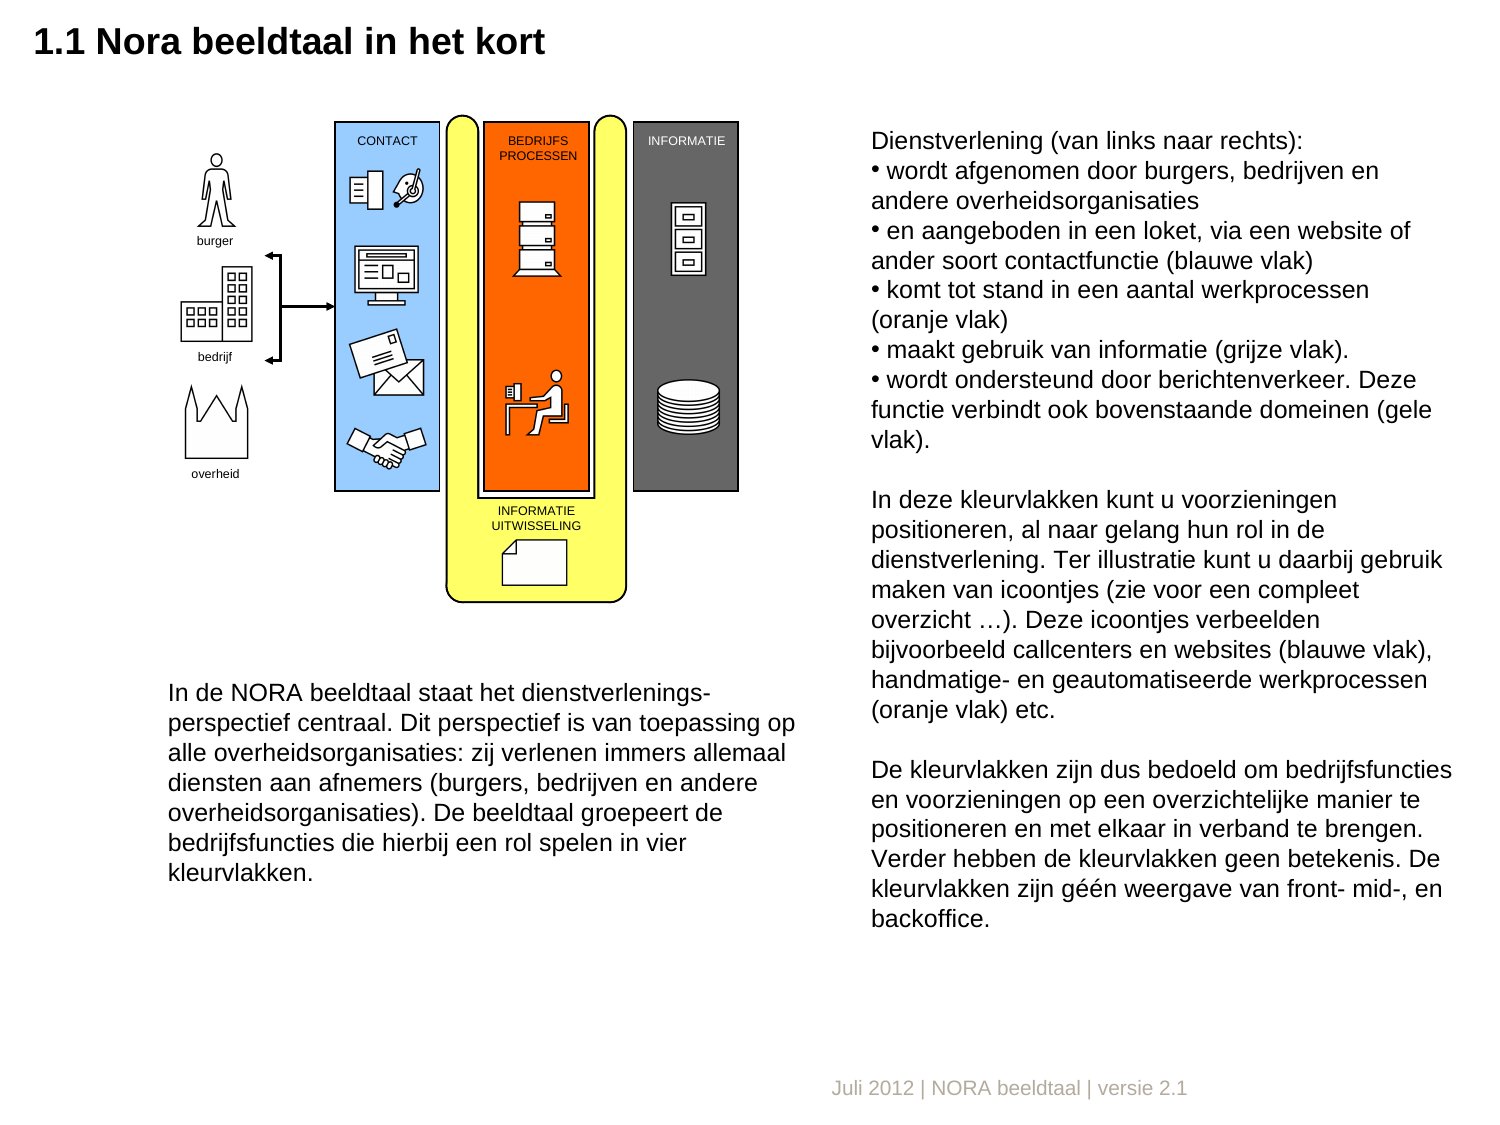

# 1.1 Nora beeldtaal in het kort
Dienstverlening (van links naar rechts):
 wordt afgenomen door burgers, bedrijven en andere overheidsorganisaties
 en aangeboden in een loket, via een website of ander soort contactfunctie (blauwe vlak)
 komt tot stand in een aantal werkprocessen (oranje vlak)
 maakt gebruik van informatie (grijze vlak).
 wordt ondersteund door berichtenverkeer. Deze functie verbindt ook bovenstaande domeinen (gele vlak).
In deze kleurvlakken kunt u voorzieningen positioneren, al naar gelang hun rol in de dienstverlening. Ter illustratie kunt u daarbij gebruik maken van icoontjes (zie voor een compleet overzicht …). Deze icoontjes verbeelden bijvoorbeeld callcenters en websites (blauwe vlak), handmatige- en geautomatiseerde werkprocessen (oranje vlak) etc.
De kleurvlakken zijn dus bedoeld om bedrijfsfuncties en voorzieningen op een overzichtelijke manier te positioneren en met elkaar in verband te brengen. Verder hebben de kleurvlakken geen betekenis. De kleurvlakken zijn géén weergave van front- mid-, en backoffice.
CONTACT
BEDRIJFS
PROCESSEN
INFORMATIE
burger
bedrijf
overheid
INFORMATIE
UITWISSELING
In de NORA beeldtaal staat het dienstverlenings-perspectief centraal. Dit perspectief is van toepassing op alle overheidsorganisaties: zij verlenen immers allemaal diensten aan afnemers (burgers, bedrijven en andere overheidsorganisaties). De beeldtaal groepeert de bedrijfsfuncties die hierbij een rol spelen in vier kleurvlakken.